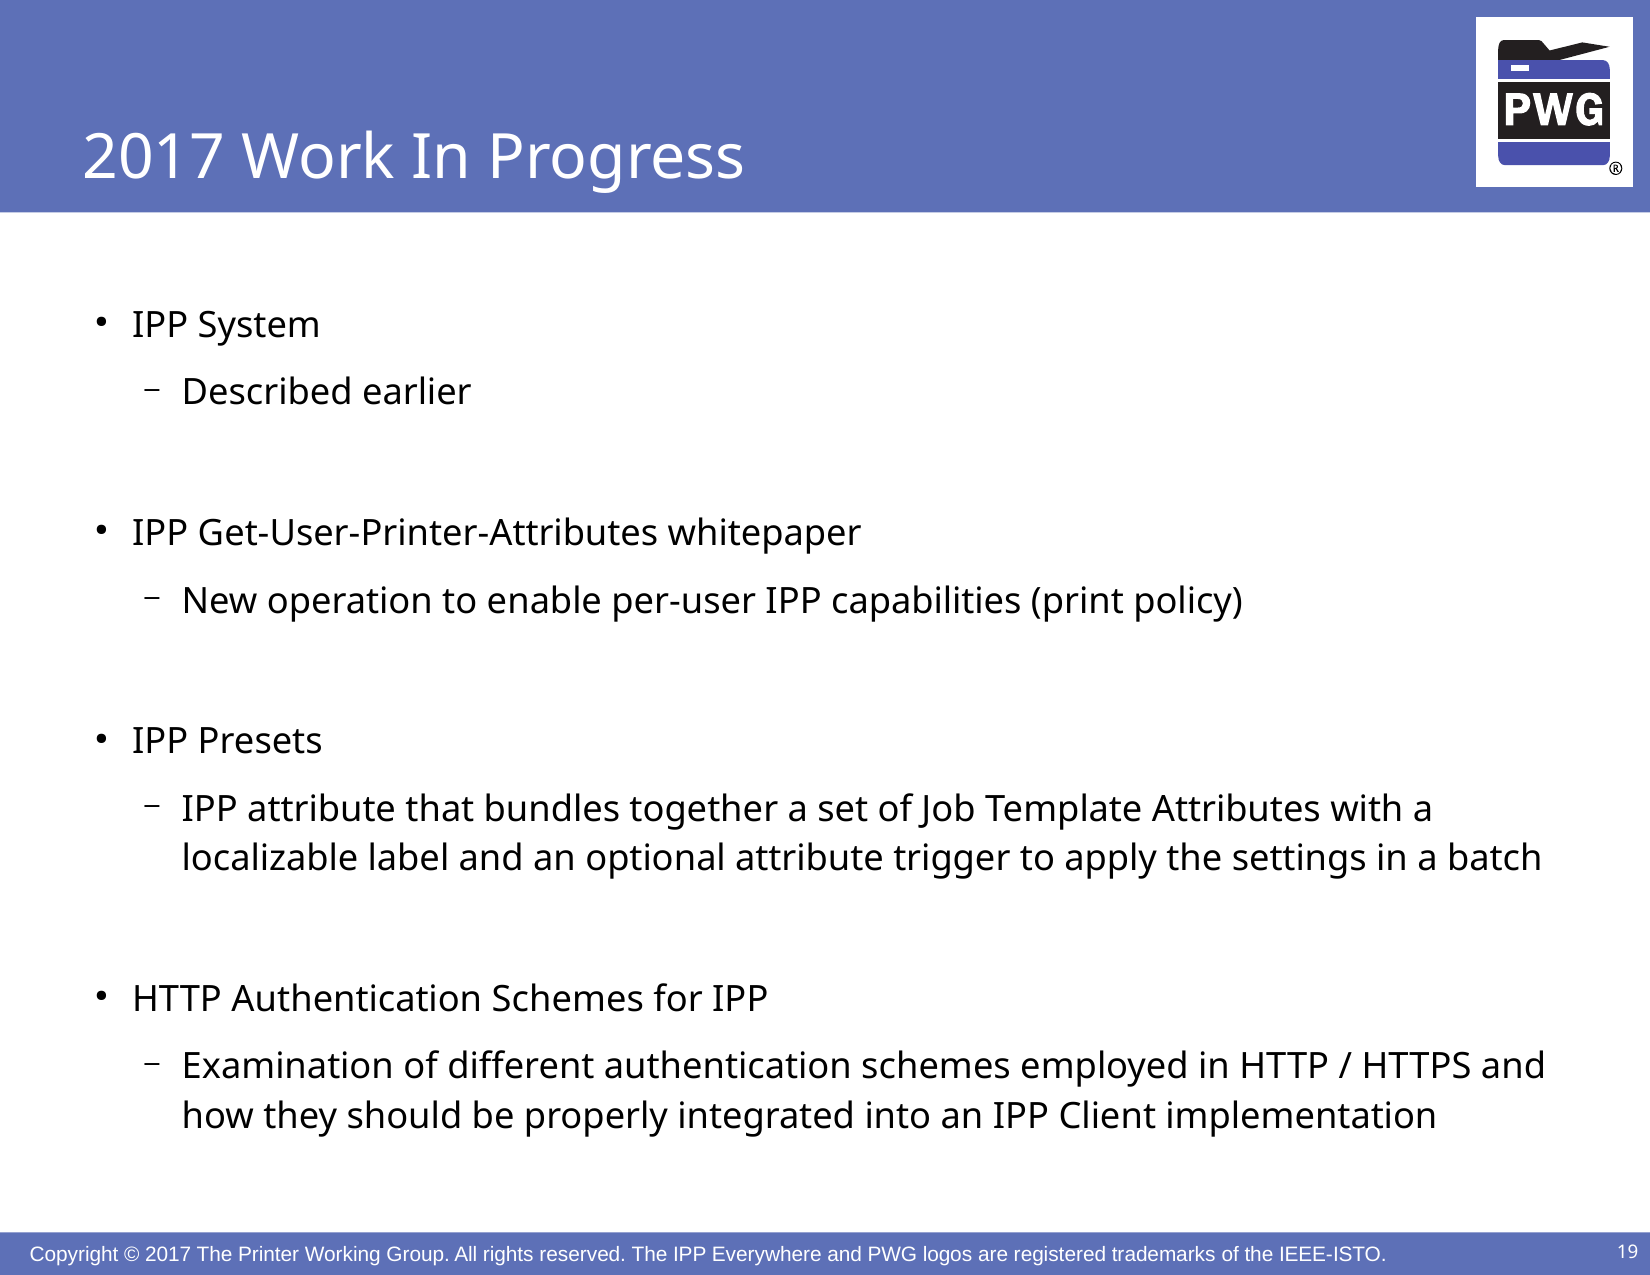

# 2017 Work In Progress
IPP System
Described earlier
IPP Get-User-Printer-Attributes whitepaper
New operation to enable per-user IPP capabilities (print policy)
IPP Presets
IPP attribute that bundles together a set of Job Template Attributes with a localizable label and an optional attribute trigger to apply the settings in a batch
HTTP Authentication Schemes for IPP
Examination of different authentication schemes employed in HTTP / HTTPS and how they should be properly integrated into an IPP Client implementation